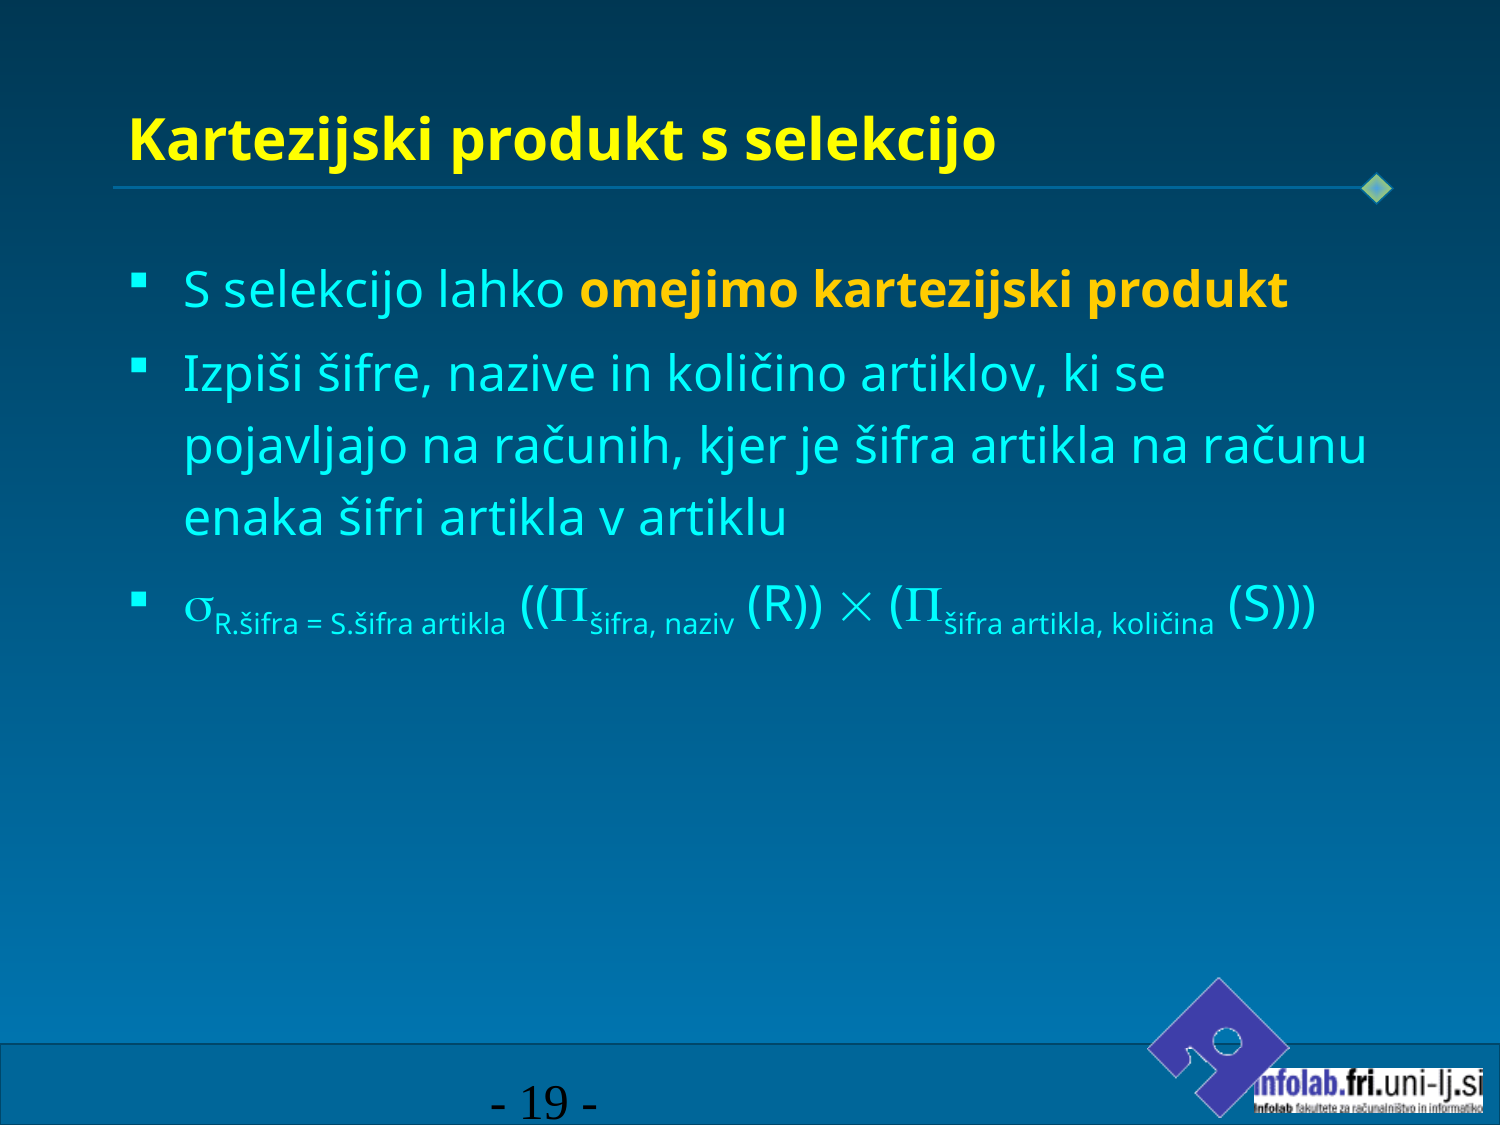

# Kartezijski produkt s selekcijo
S selekcijo lahko omejimo kartezijski produkt
Izpiši šifre, nazive in količino artiklov, ki se pojavljajo na računih, kjer je šifra artikla na računu enaka šifri artikla v artiklu
R.šifra = S.šifra artikla ((šifra, naziv (R))  (šifra artikla, količina (S)))